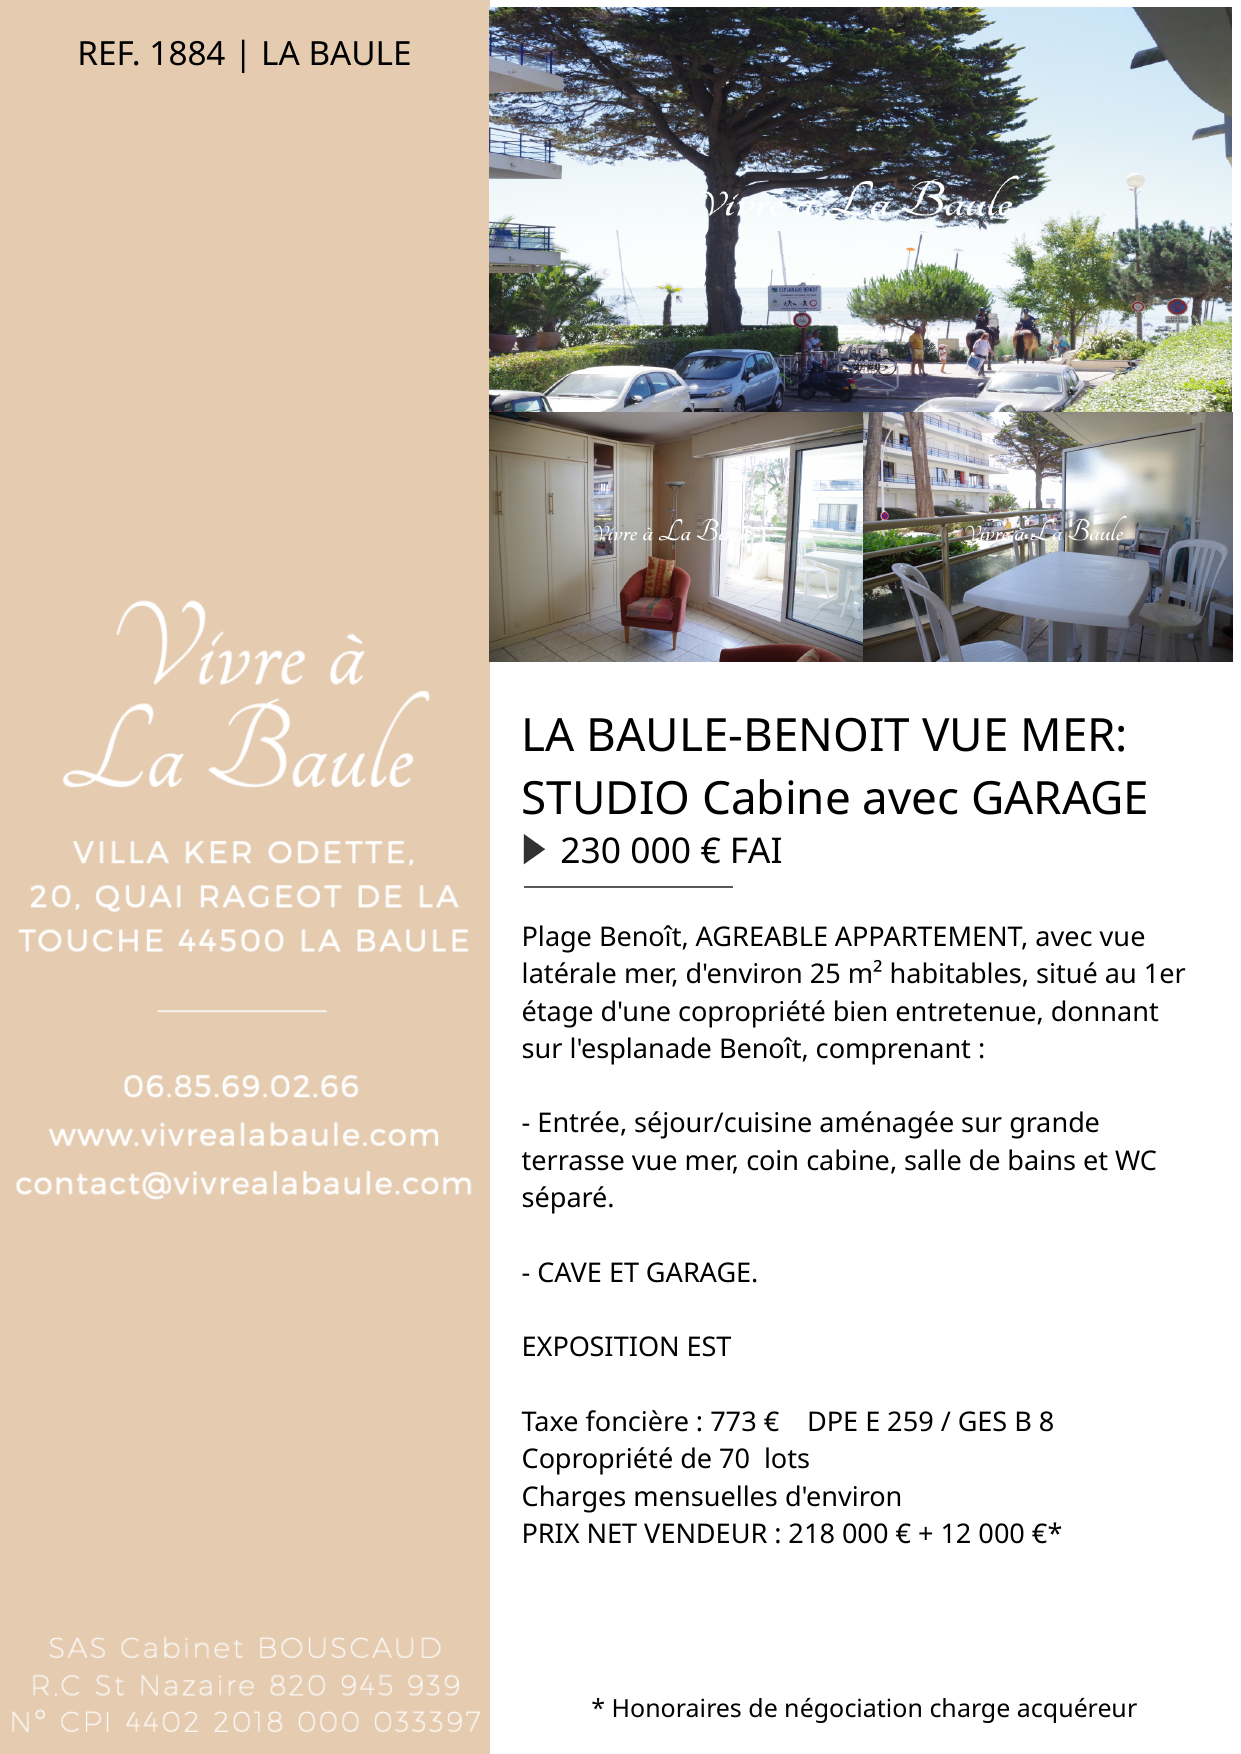

REF. 1884 | LA BAULE
LA BAULE-BENOIT VUE MER: STUDIO Cabine avec GARAGE
230 000 € FAI
Plage Benoît, AGREABLE APPARTEMENT, avec vue latérale mer, d'environ 25 m² habitables, situé au 1er étage d'une copropriété bien entretenue, donnant sur l'esplanade Benoît, comprenant :
- Entrée, séjour/cuisine aménagée sur grande terrasse vue mer, coin cabine, salle de bains et WC séparé.
- CAVE ET GARAGE.
EXPOSITION EST
Taxe foncière : 773 € DPE E 259 / GES B 8
Copropriété de 70 lots
Charges mensuelles d'environ
PRIX NET VENDEUR : 218 000 € + 12 000 €*
* Honoraires de négociation charge acquéreur